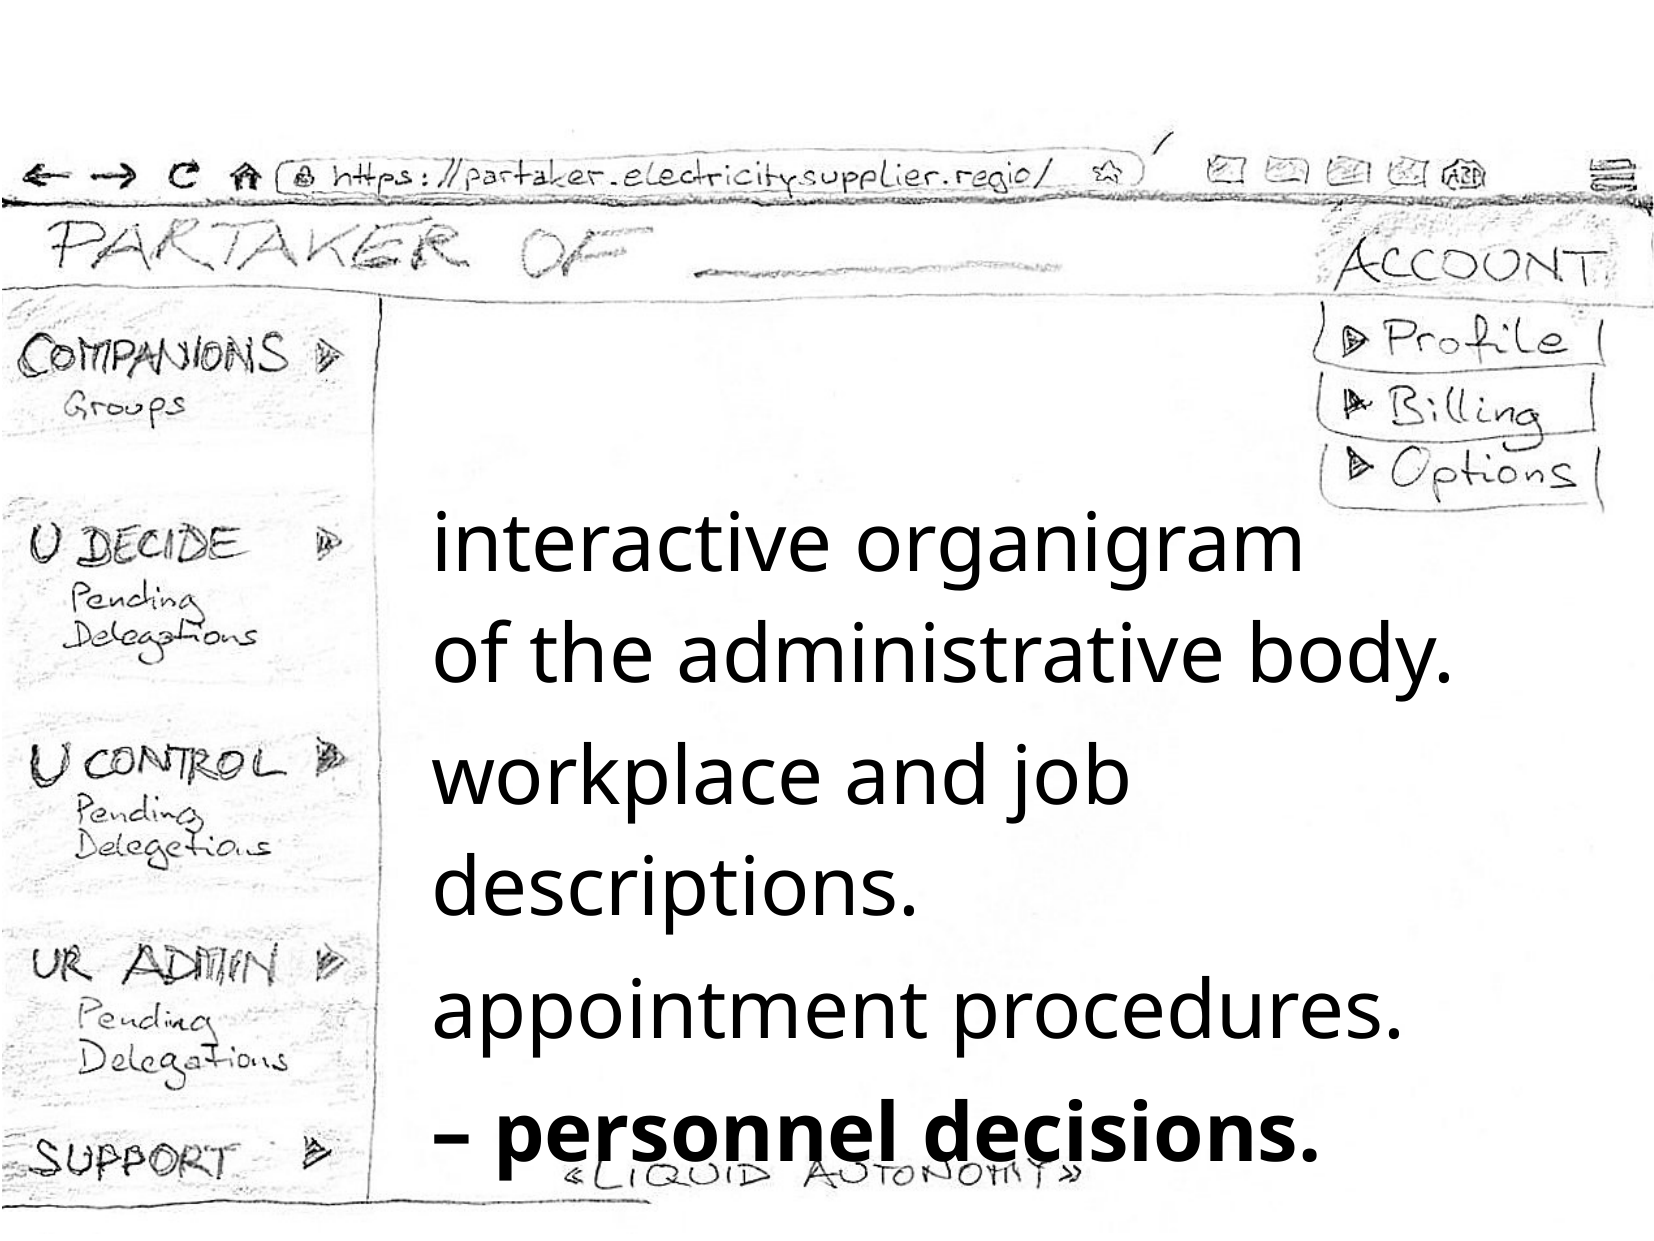

# interactive organigram of the administrative body.
workplace and job descriptions.
appointment procedures.
– personnel decisions.